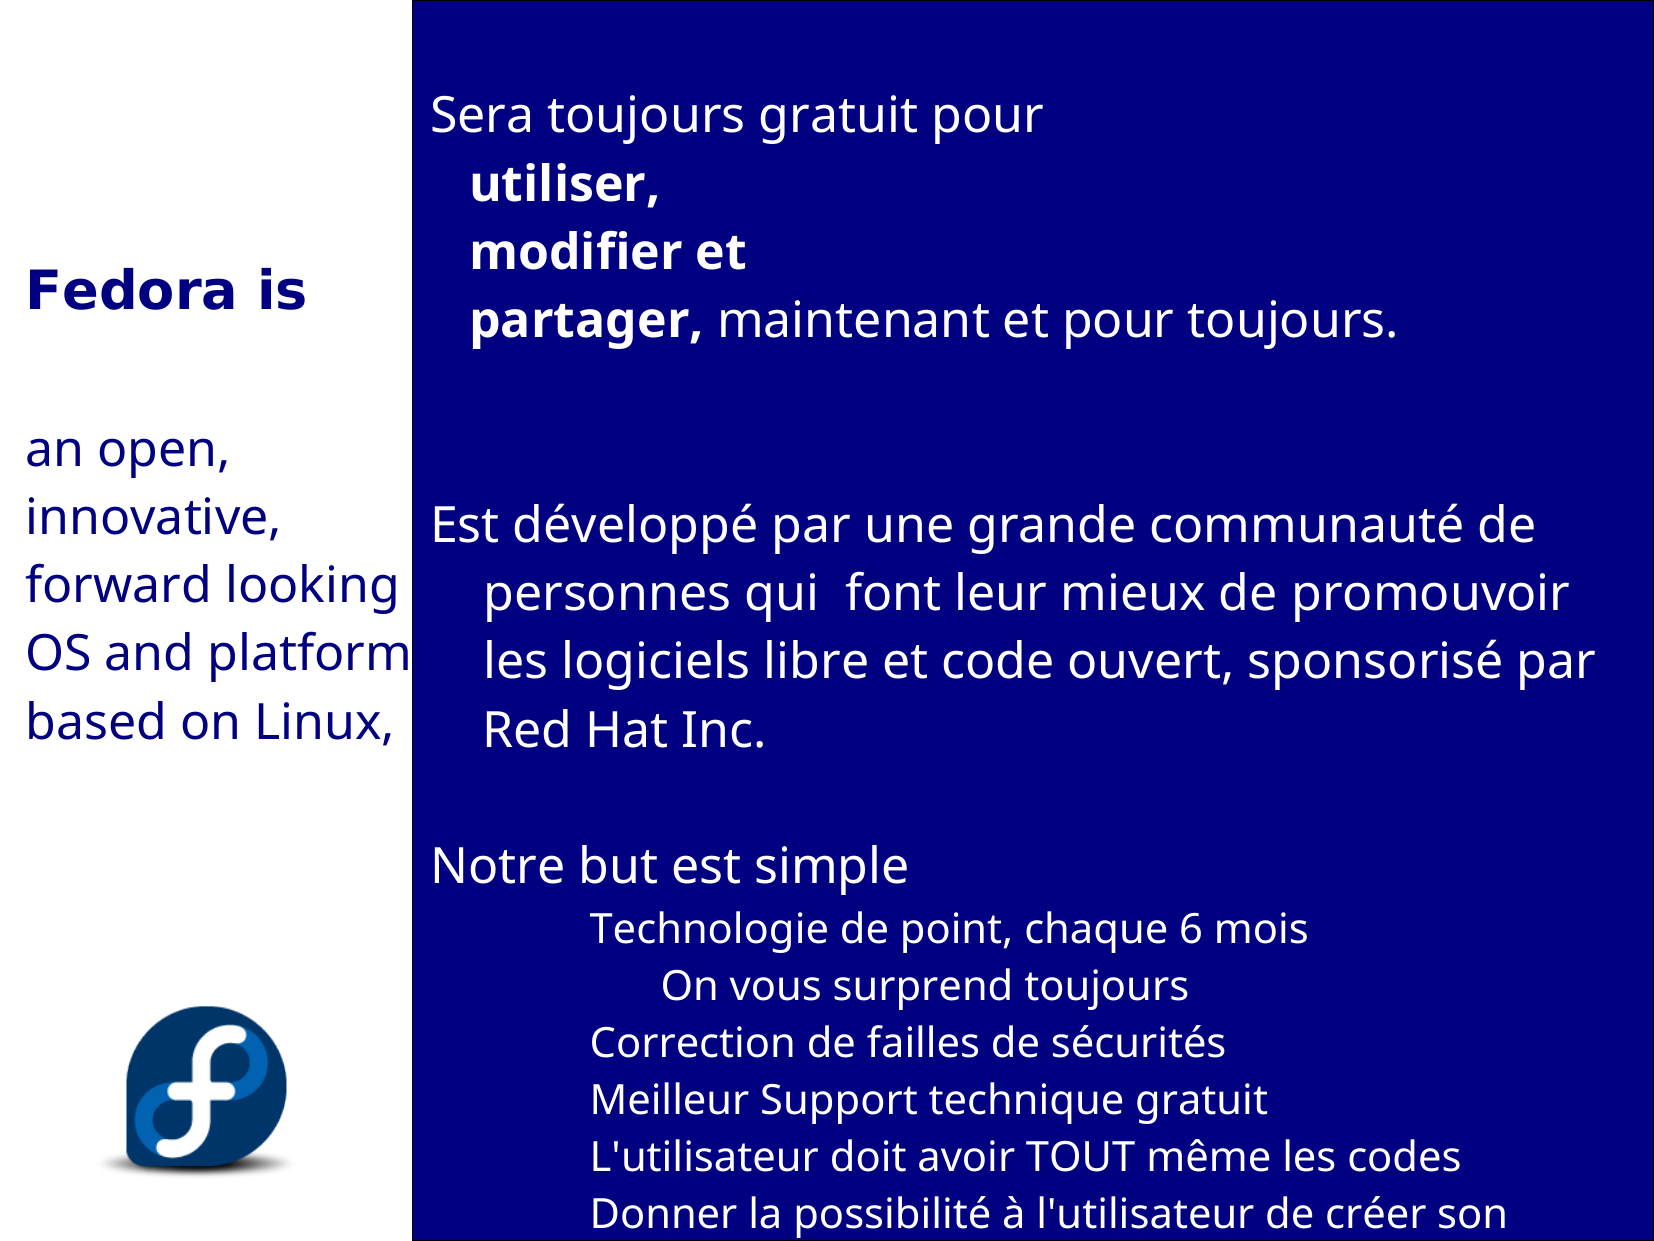

Sera toujours gratuit pour
 utiliser,
 modifier et
 partager, maintenant et pour toujours.
Est développé par une grande communauté de personnes qui font leur mieux de promouvoir les logiciels libre et code ouvert, sponsorisé par
 Red Hat Inc.
Notre but est simple
Technologie de point, chaque 6 mois
On vous surprend toujours
Correction de failles de sécurités
Meilleur Support technique gratuit
L'utilisateur doit avoir TOUT même les codes
Donner la possibilité à l'utilisateur de créer son propre live cd personnalisé :)
Fedora is
an open,
innovative,
forward looking
OS and platform,
based on Linux,